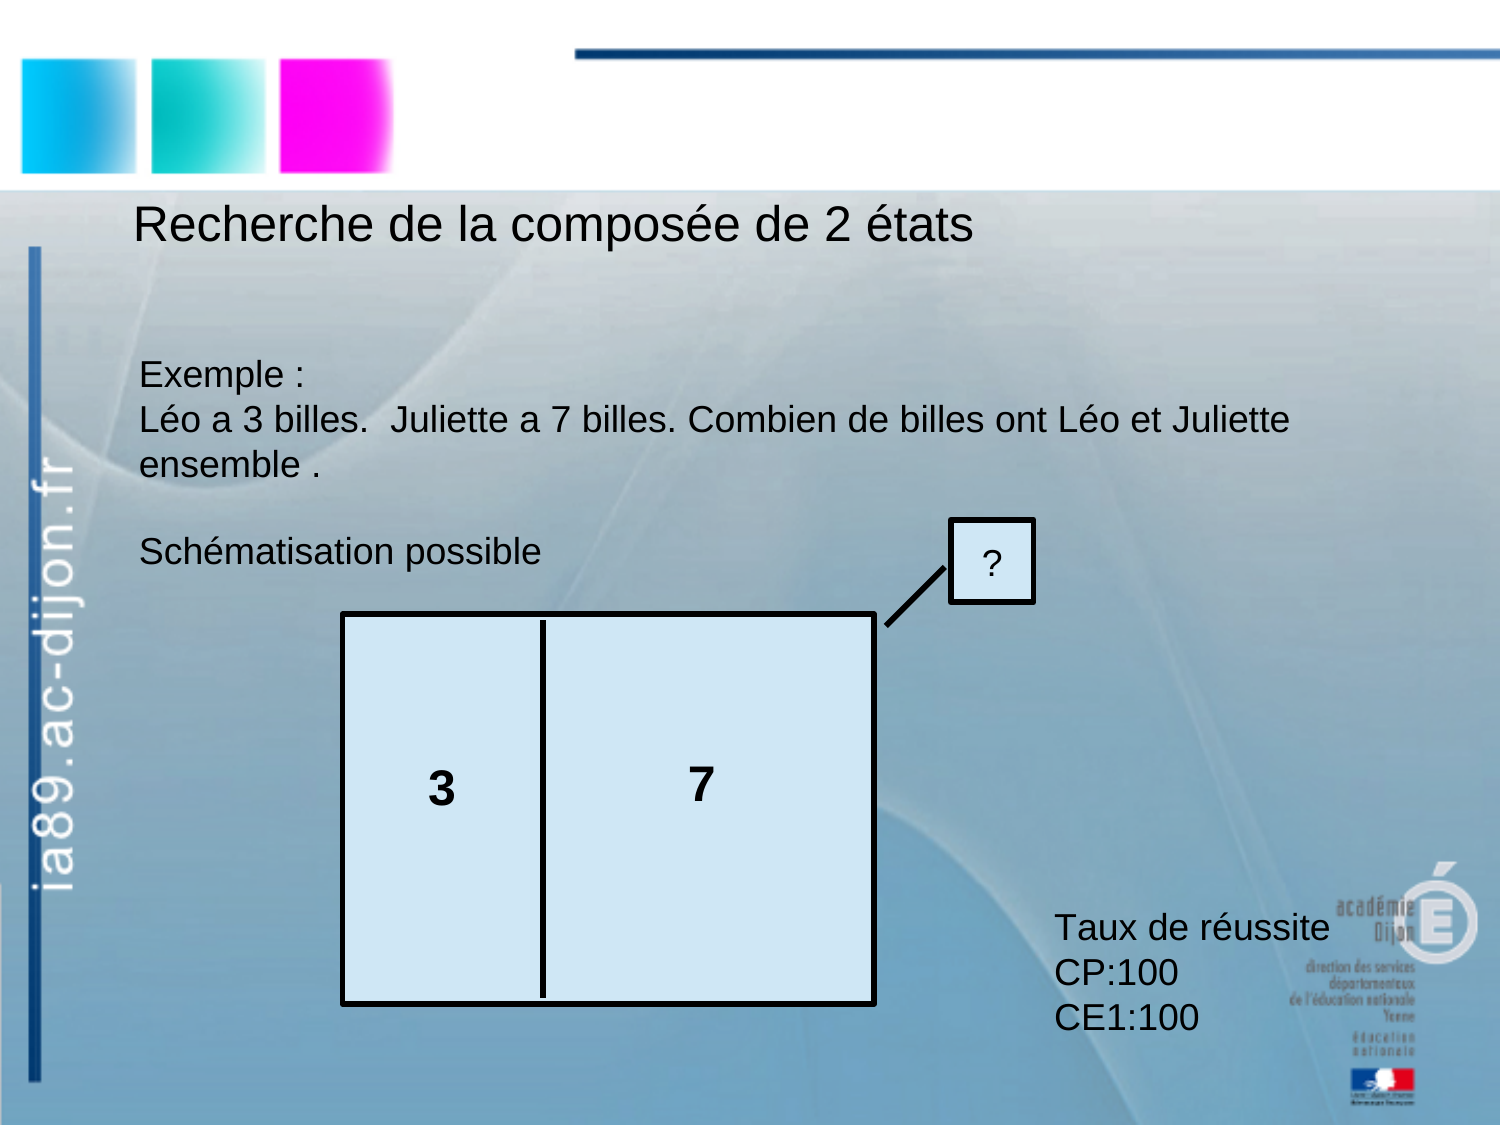

Recherche de la composée de 2 états
Exemple :
Léo a 3 billes. Juliette a 7 billes. Combien de billes ont Léo et Juliette ensemble .
Schématisation possible
?
7
3
Taux de réussite
CP:100
CE1:100